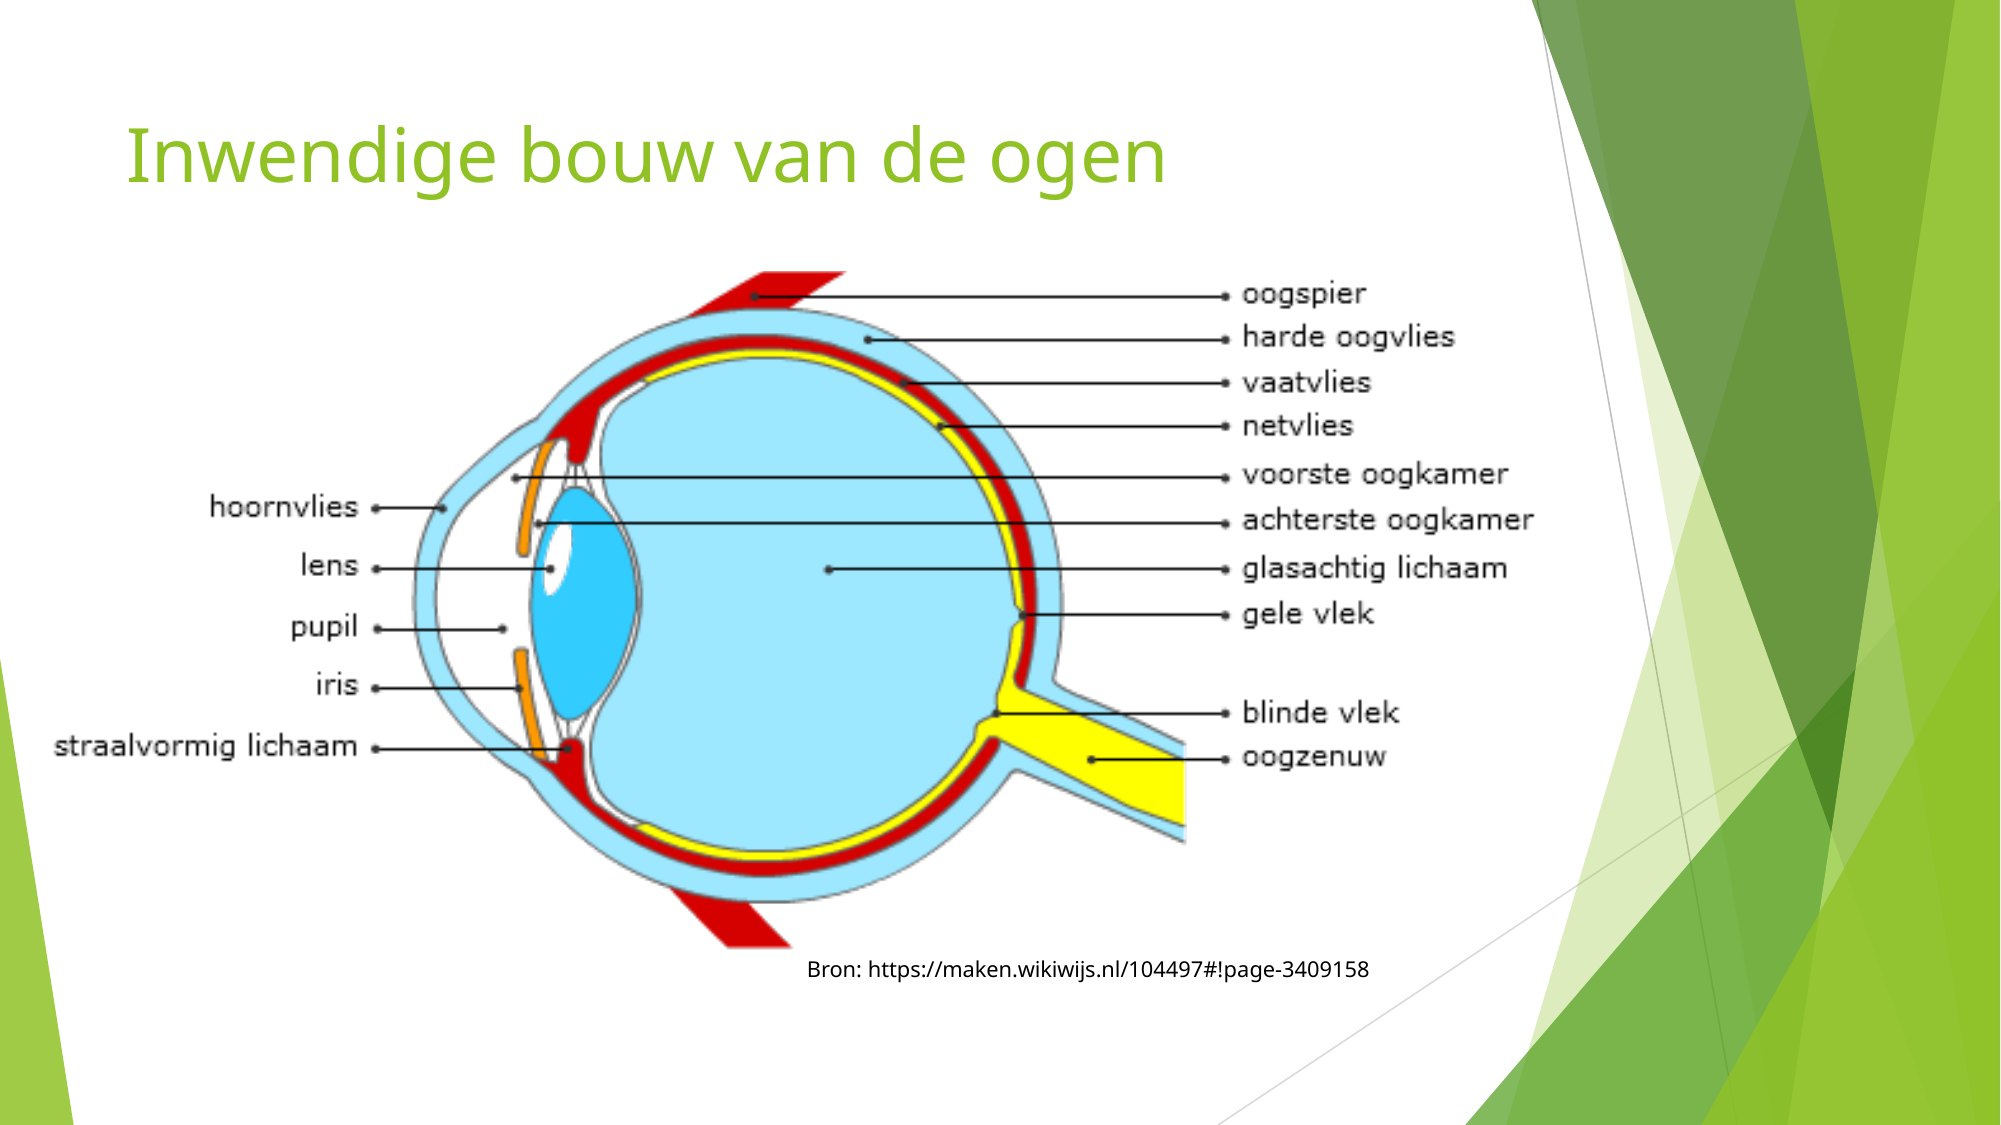

# Inwendige bouw van de ogen
Bron: https://maken.wikiwijs.nl/104497#!page-3409158